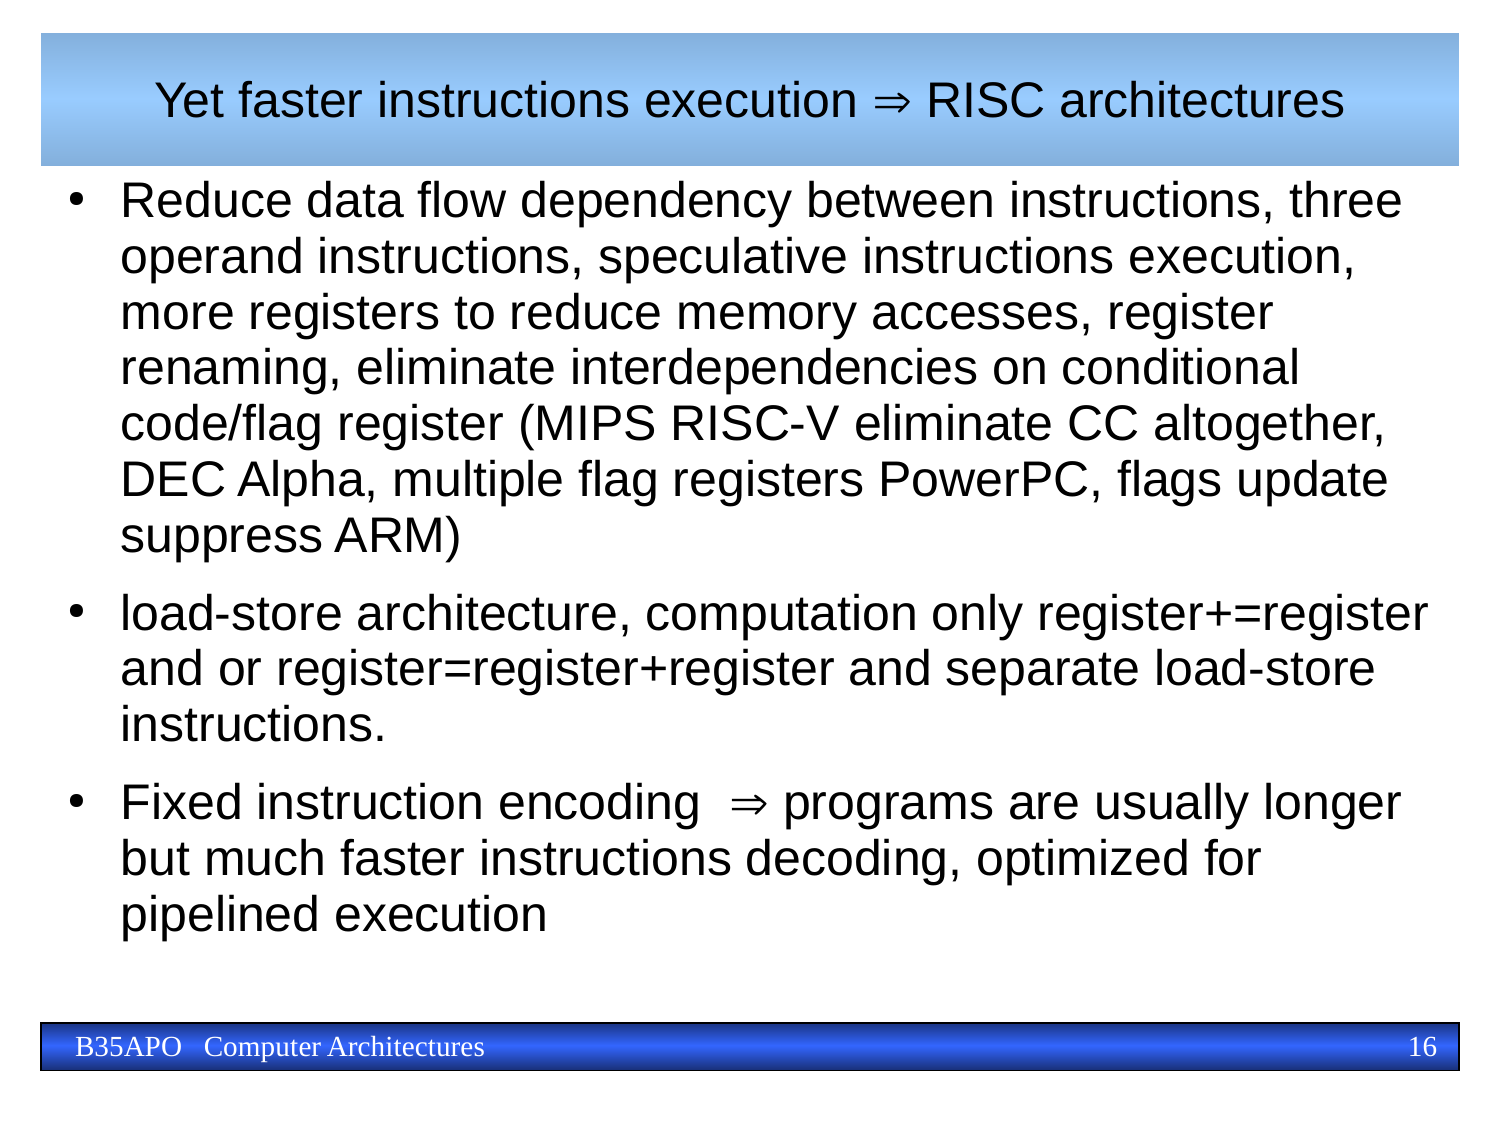

# Yet faster instructions execution ⇒ RISC architectures
Reduce data flow dependency between instructions, three operand instructions, speculative instructions execution, more registers to reduce memory accesses, register renaming, eliminate interdependencies on conditional code/flag register (MIPS RISC-V eliminate CC altogether, DEC Alpha, multiple flag registers PowerPC, flags update suppress ARM)
load-store architecture, computation only register+=register and or register=register+register and separate load-store instructions.
Fixed instruction encoding ⇒ programs are usually longer but much faster instructions decoding, optimized for pipelined execution
B35APO Computer Architectures
16